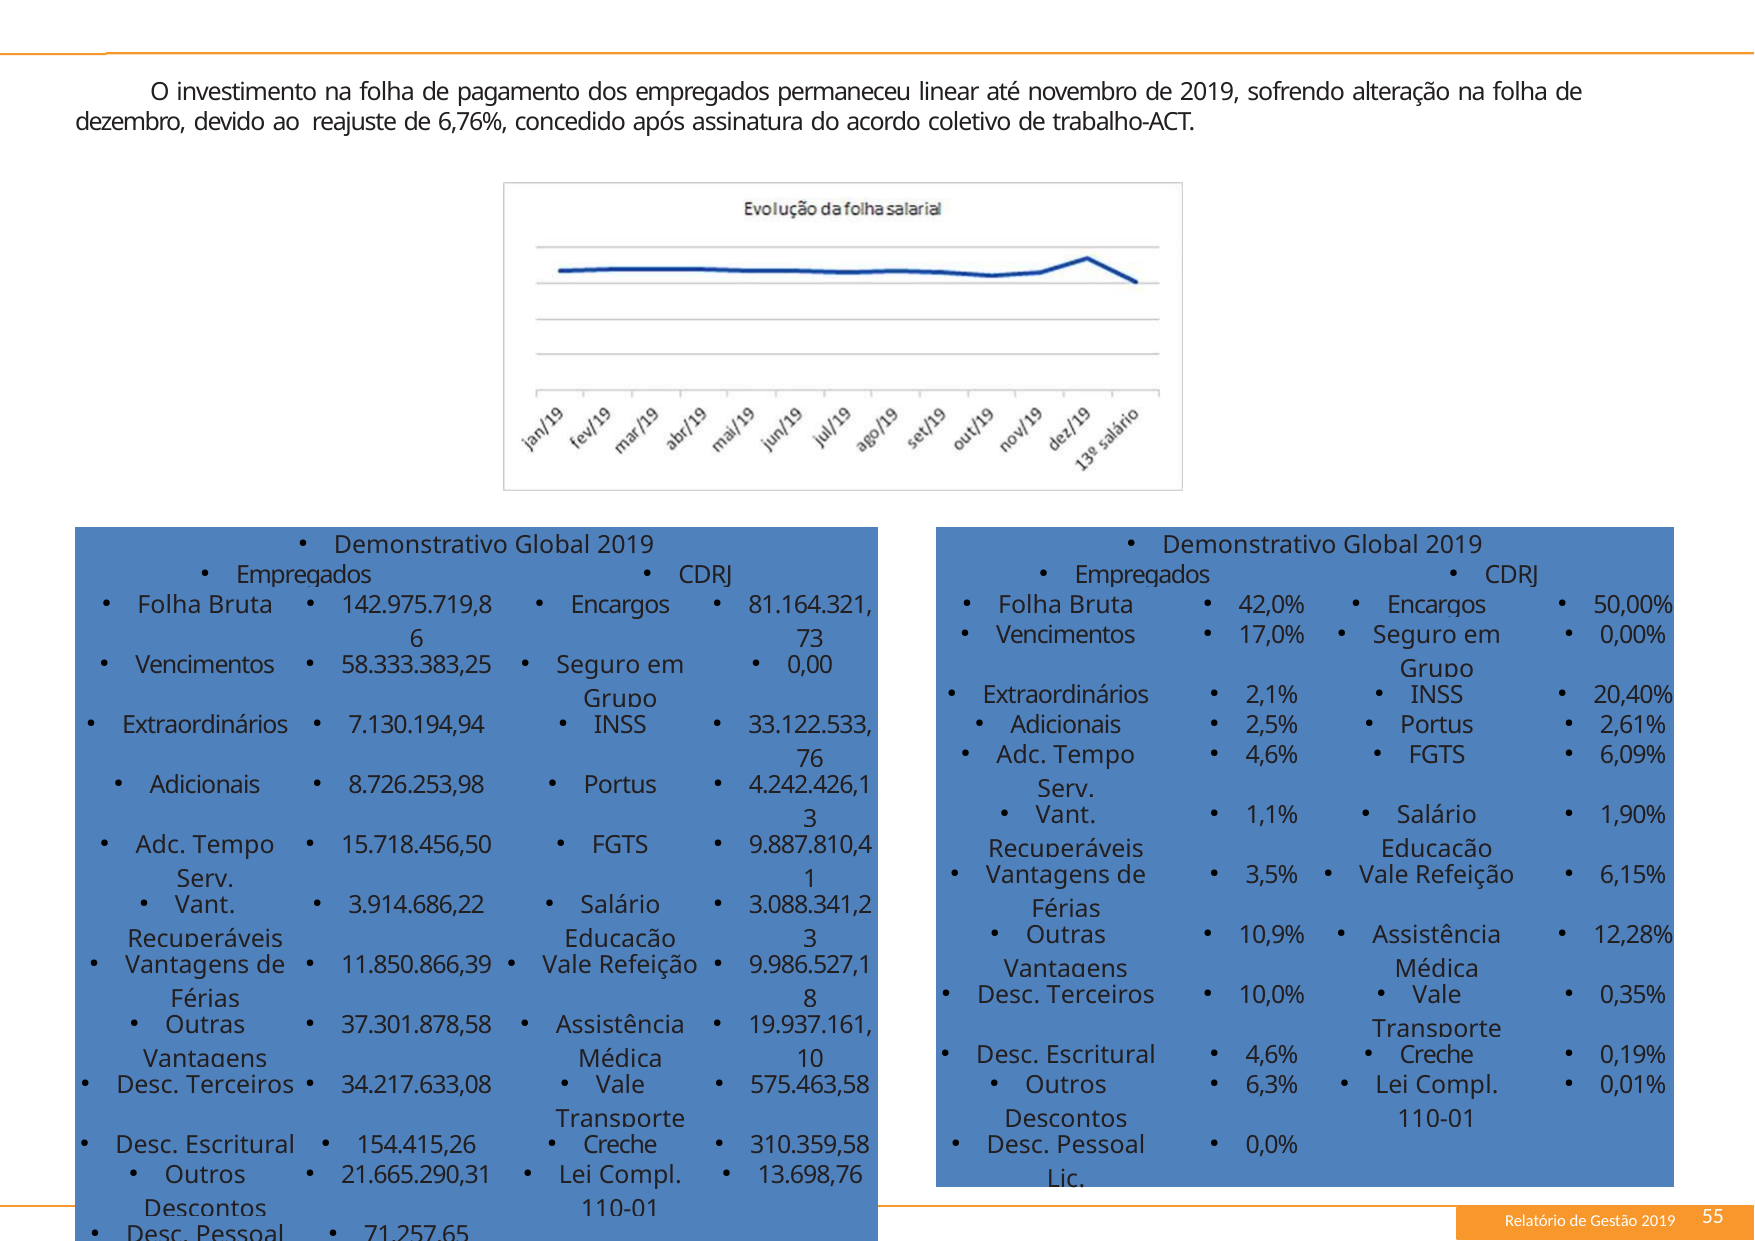

O investimento na folha de pagamento dos empregados permaneceu linear até novembro de 2019, sofrendo alteração na folha de dezembro, devido ao reajuste de 6,76%, concedido após assinatura do acordo coletivo de trabalho-ACT.
| Demonstrativo Global 2019 | | | |
| --- | --- | --- | --- |
| Empregados | | CDRJ | |
| Folha Bruta | 142.975.719,86 | Encargos | 81.164.321,73 |
| Vencimentos | 58.333.383,25 | Seguro em Grupo | 0,00 |
| Extraordinários | 7.130.194,94 | INSS | 33.122.533,76 |
| Adicionais | 8.726.253,98 | Portus | 4.242.426,13 |
| Adc. Tempo Serv. | 15.718.456,50 | FGTS | 9.887.810,41 |
| Vant. Recuperáveis | 3.914.686,22 | Salário Educação | 3.088.341,23 |
| Vantagens de Férias | 11.850.866,39 | Vale Refeição | 9.986.527,18 |
| Outras Vantagens | 37.301.878,58 | Assistência Médica | 19.937.161,10 |
| Desc. Terceiros | 34.217.633,08 | Vale Transporte | 575.463,58 |
| Desc. Escritural | 154.415,26 | Creche | 310.359,58 |
| Outros Descontos | 21.665.290,31 | Lei Compl. 110-01 | 13.698,76 |
| Desc. Pessoal Lic. | 71.257,65 | | |
| Demonstrativo Global 2019 | | | |
| --- | --- | --- | --- |
| Empregados | | CDRJ | |
| Folha Bruta | 42,0% | Encargos | 50,00% |
| Vencimentos | 17,0% | Seguro em Grupo | 0,00% |
| Extraordinários | 2,1% | INSS | 20,40% |
| Adicionais | 2,5% | Portus | 2,61% |
| Adc. Tempo Serv. | 4,6% | FGTS | 6,09% |
| Vant. Recuperáveis | 1,1% | Salário Educação | 1,90% |
| Vantagens de Férias | 3,5% | Vale Refeição | 6,15% |
| Outras Vantagens | 10,9% | Assistência Médica | 12,28% |
| Desc. Terceiros | 10,0% | Vale Transporte | 0,35% |
| Desc. Escritural | 4,6% | Creche | 0,19% |
| Outros Descontos | 6,3% | Lei Compl. 110-01 | 0,01% |
| Desc. Pessoal Lic. | 0,0% | | |
55
Relatório de Gestão 2019